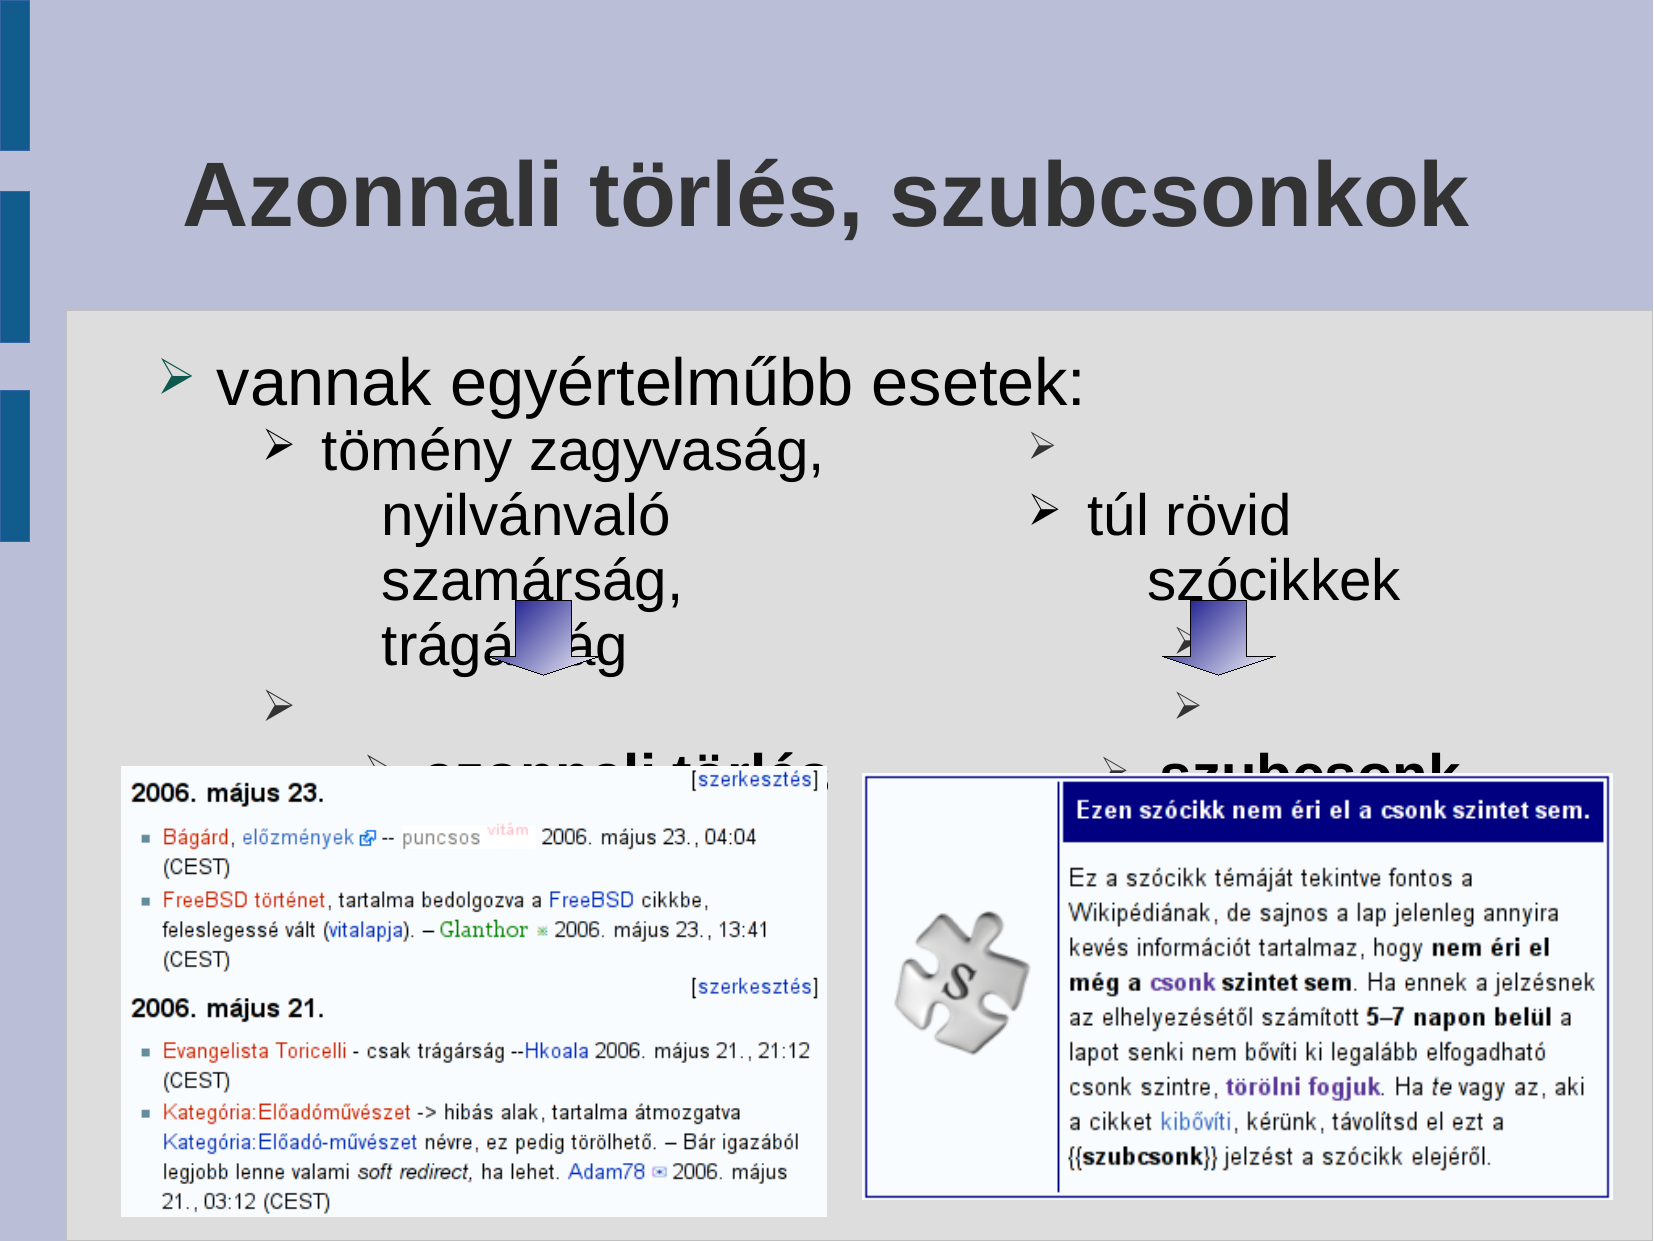

# Azonnali törlés, szubcsonkok
vannak egyértelműbb esetek:
túl rövid szócikkek
szubcsonk
tömény zagyvaság, nyilvánvaló szamárság, trágárság
azonnali törlés